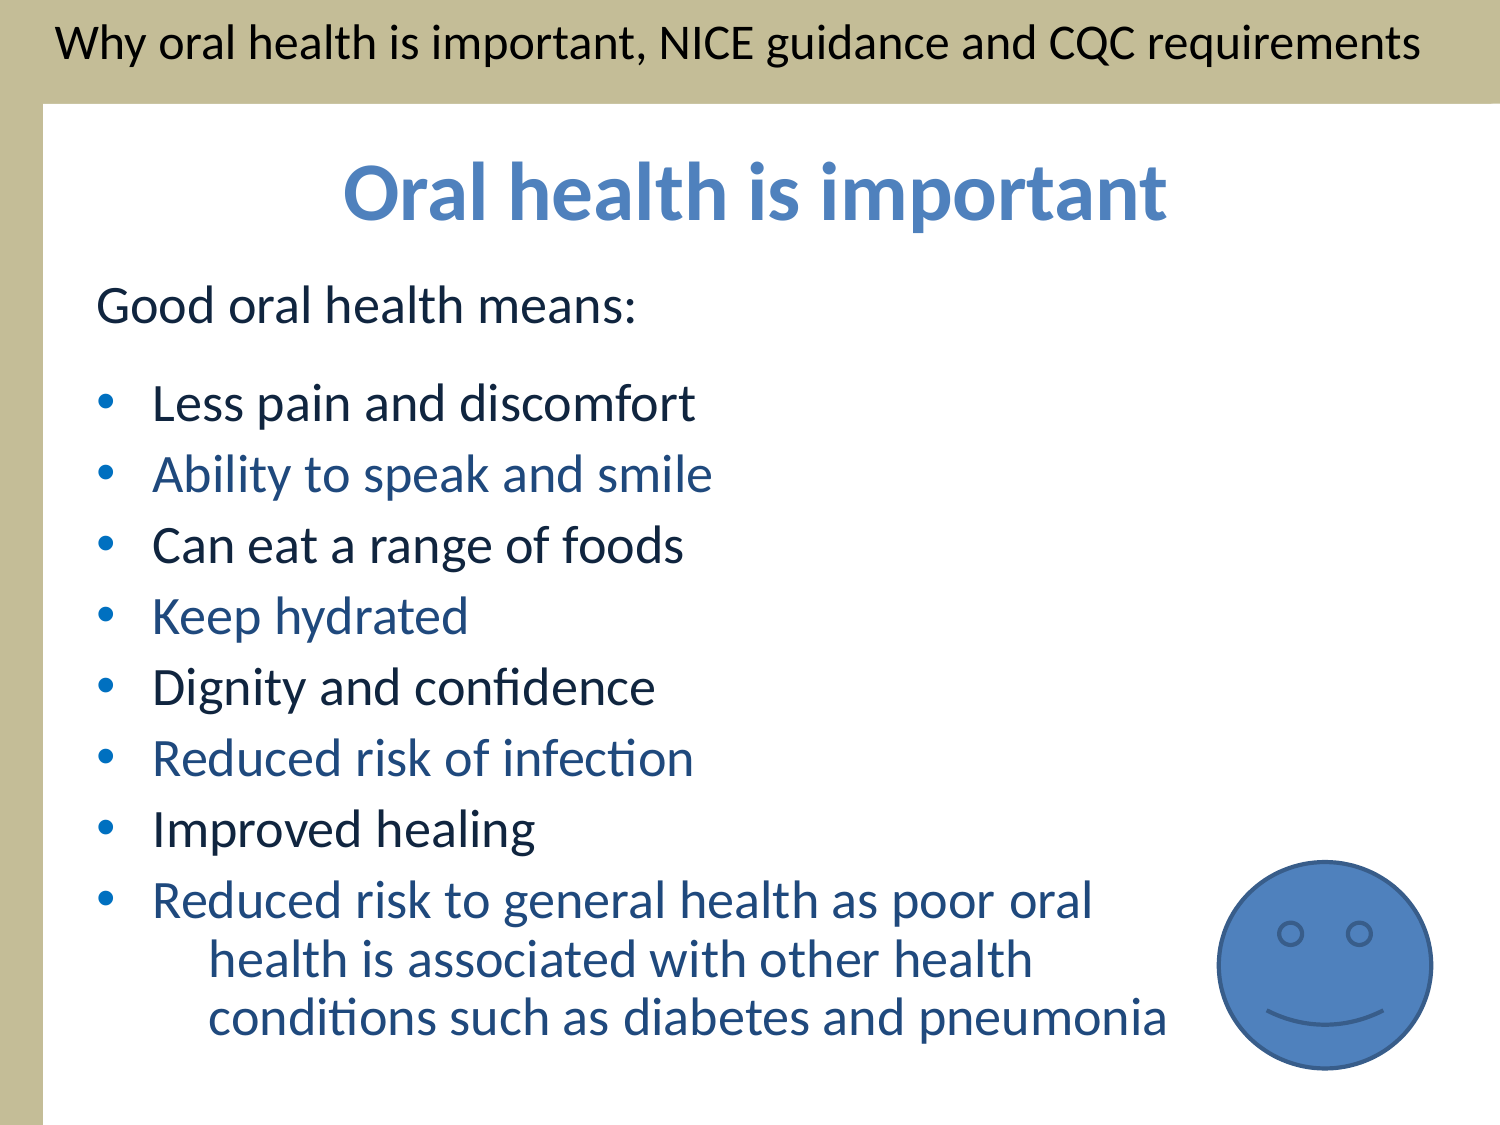

Why oral health is important, NICE guidance and CQC requirements
# Oral health is important
Good oral health means:
Less pain and discomfort
Ability to speak and smile
Can eat a range of foods
Keep hydrated
Dignity and confidence
Reduced risk of infection
Improved healing
Reduced risk to general health as poor oral health is associated with other health conditions such as diabetes and pneumonia